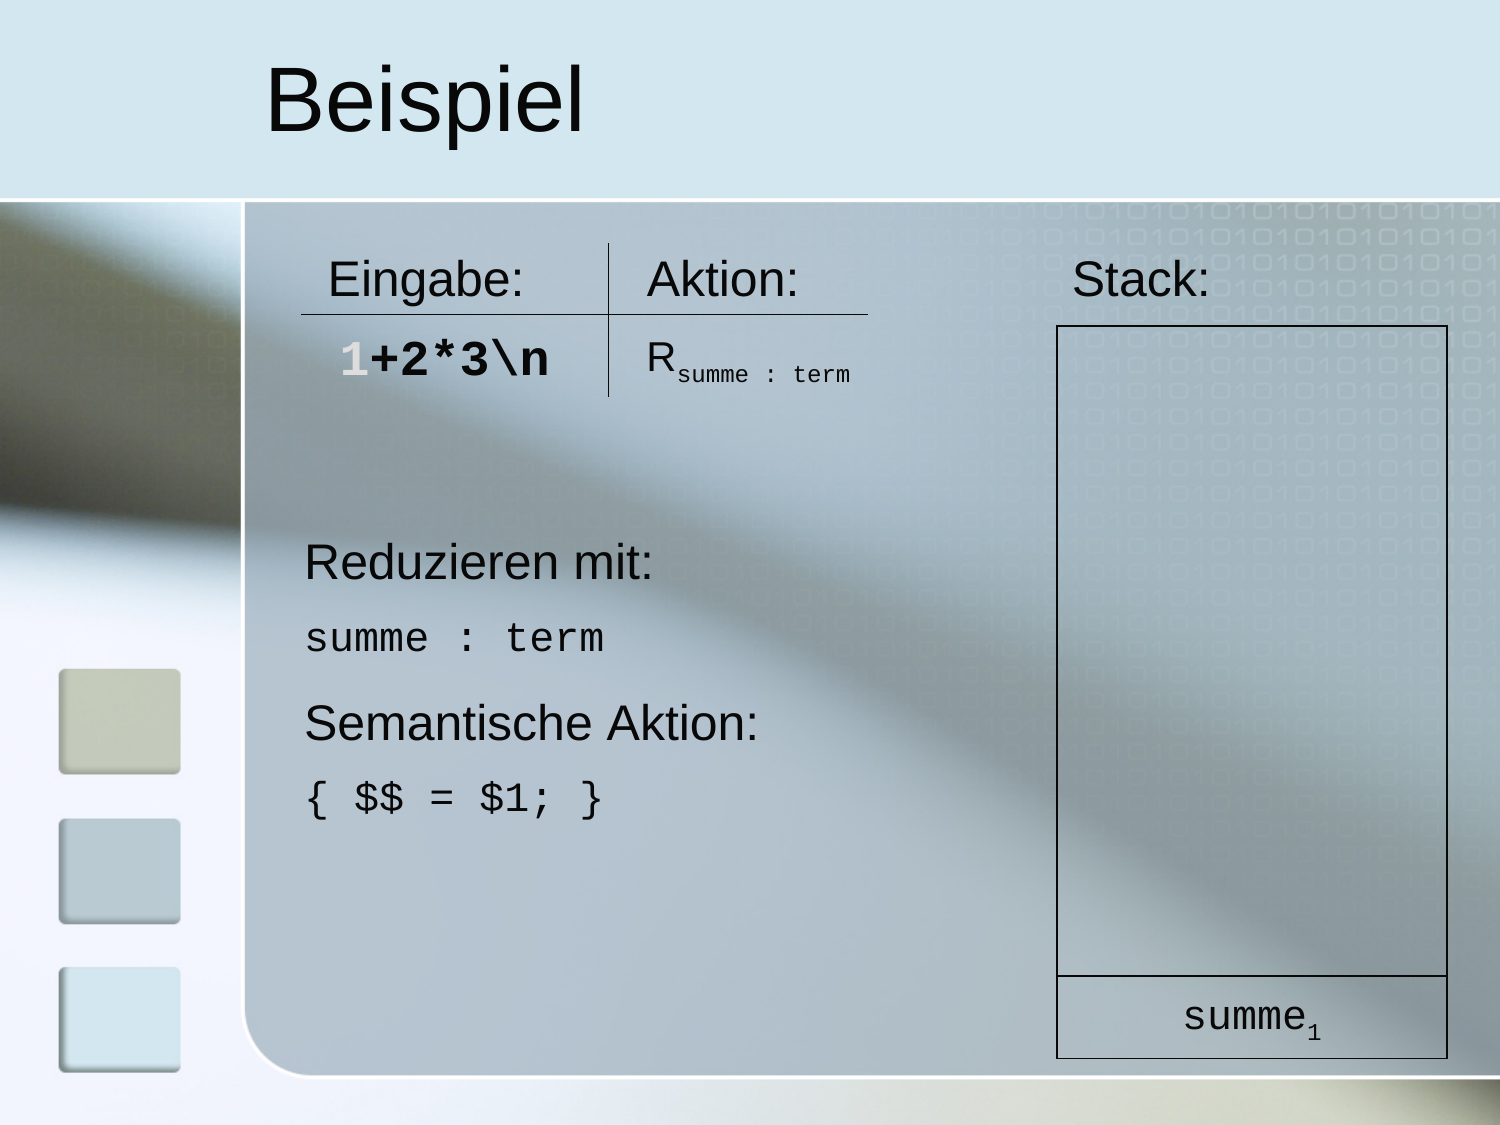

# Beispiel
Eingabe:
Aktion:
Stack:
1+2*3\n
Rsumme : term
Reduzieren mit:
summe : term
Semantische Aktion:
{ $$ = $1; }
summe1